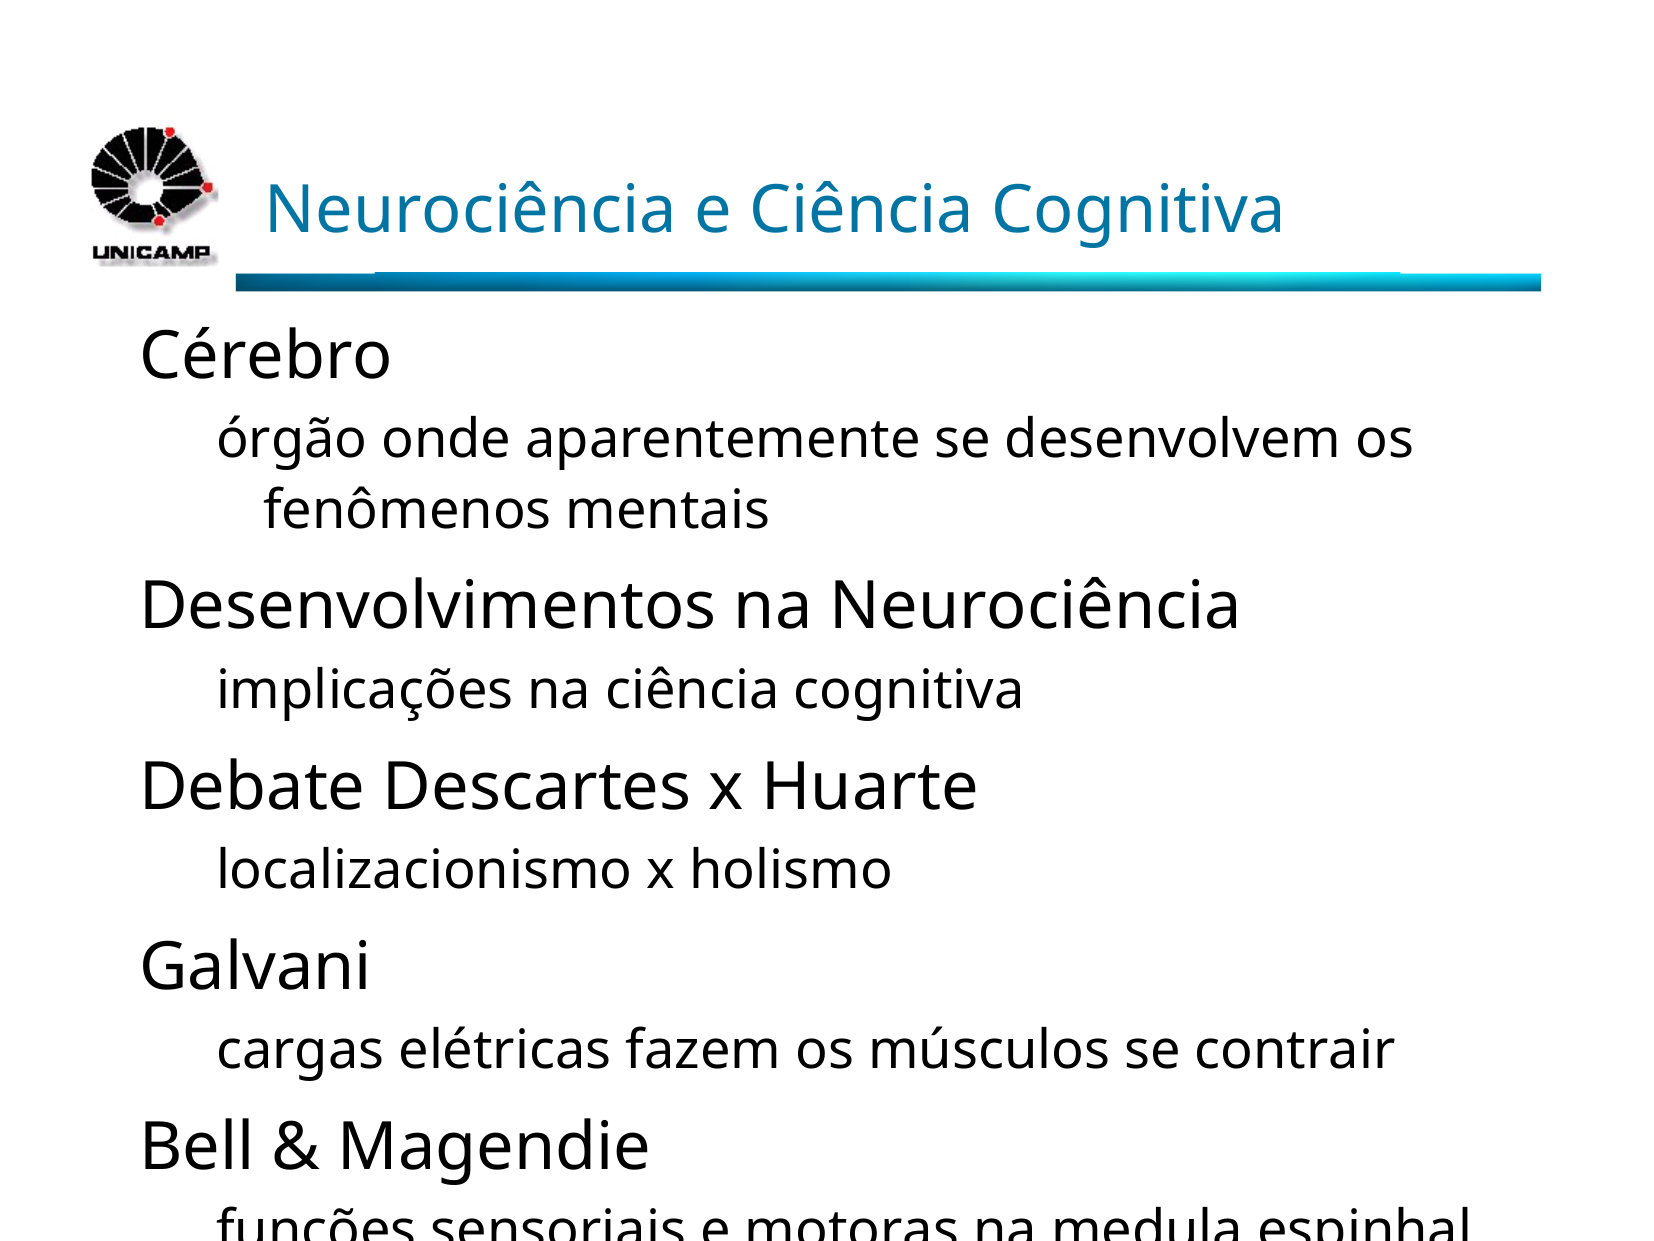

# Neurociência e Ciência Cognitiva
Cérebro
órgão onde aparentemente se desenvolvem os fenômenos mentais
Desenvolvimentos na Neurociência
implicações na ciência cognitiva
Debate Descartes x Huarte
localizacionismo x holismo
Galvani
cargas elétricas fazem os músculos se contrair
Bell & Magendie
funções sensoriais e motoras na medula espinhal